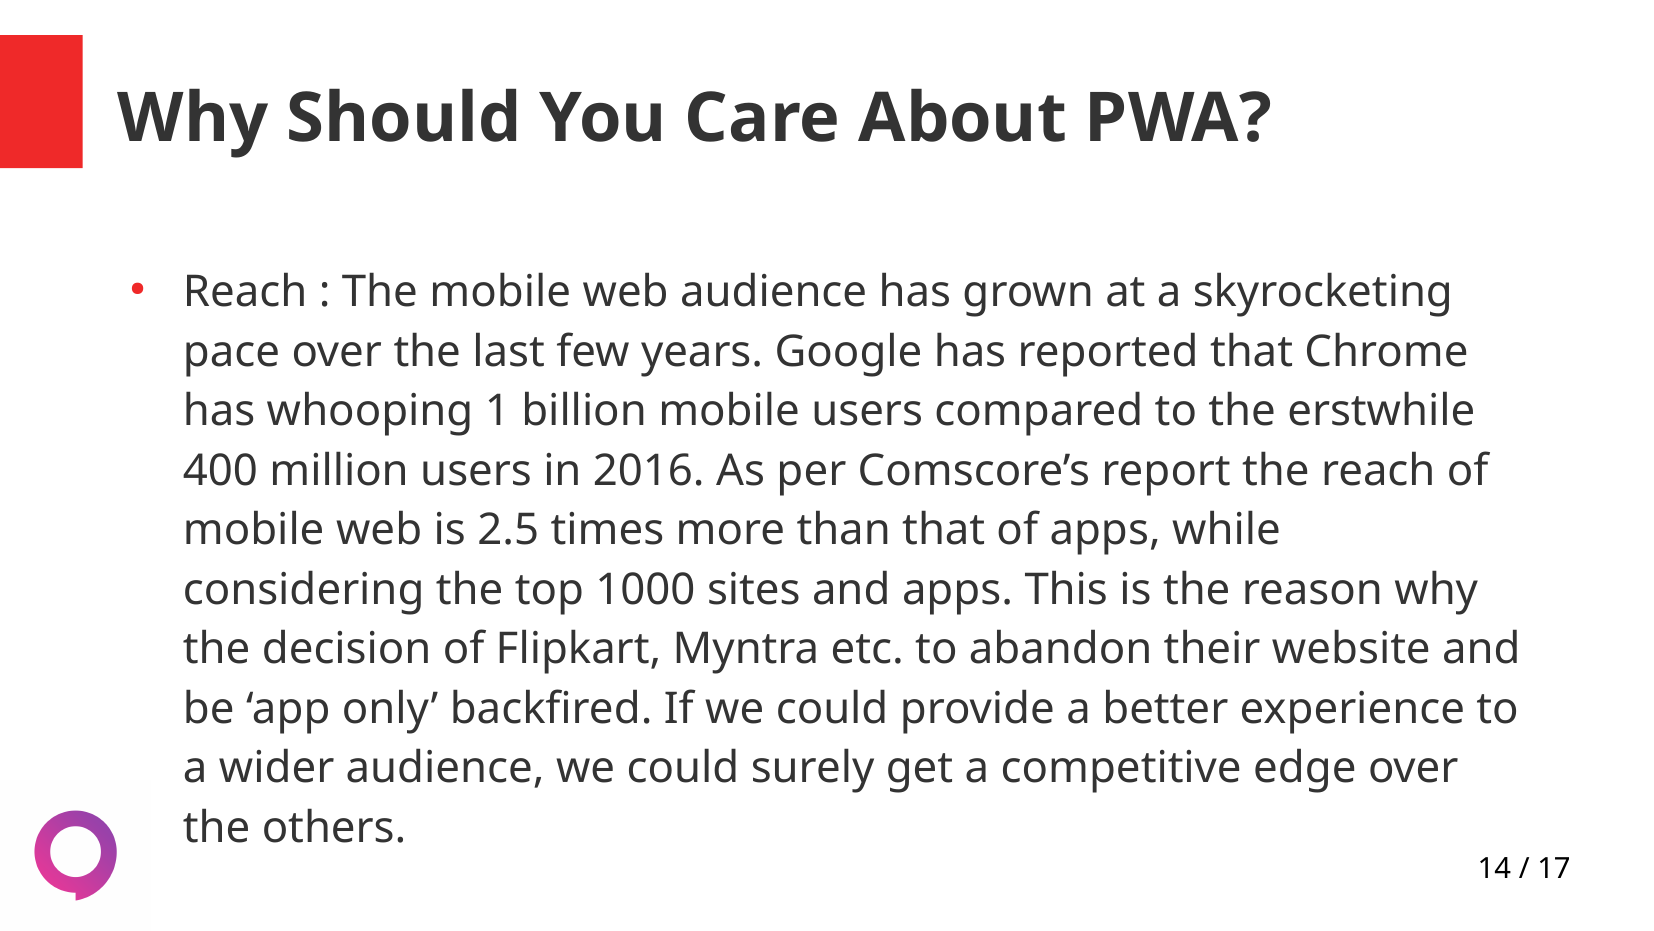

# Why Should You Care About PWA?
Reach : The mobile web audience has grown at a skyrocketing pace over the last few years. Google has reported that Chrome has whooping 1 billion mobile users compared to the erstwhile 400 million users in 2016. As per Comscore’s report the reach of mobile web is 2.5 times more than that of apps, while considering the top 1000 sites and apps. This is the reason why the decision of Flipkart, Myntra etc. to abandon their website and be ‘app only’ backfired. If we could provide a better experience to a wider audience, we could surely get a competitive edge over the others.
14